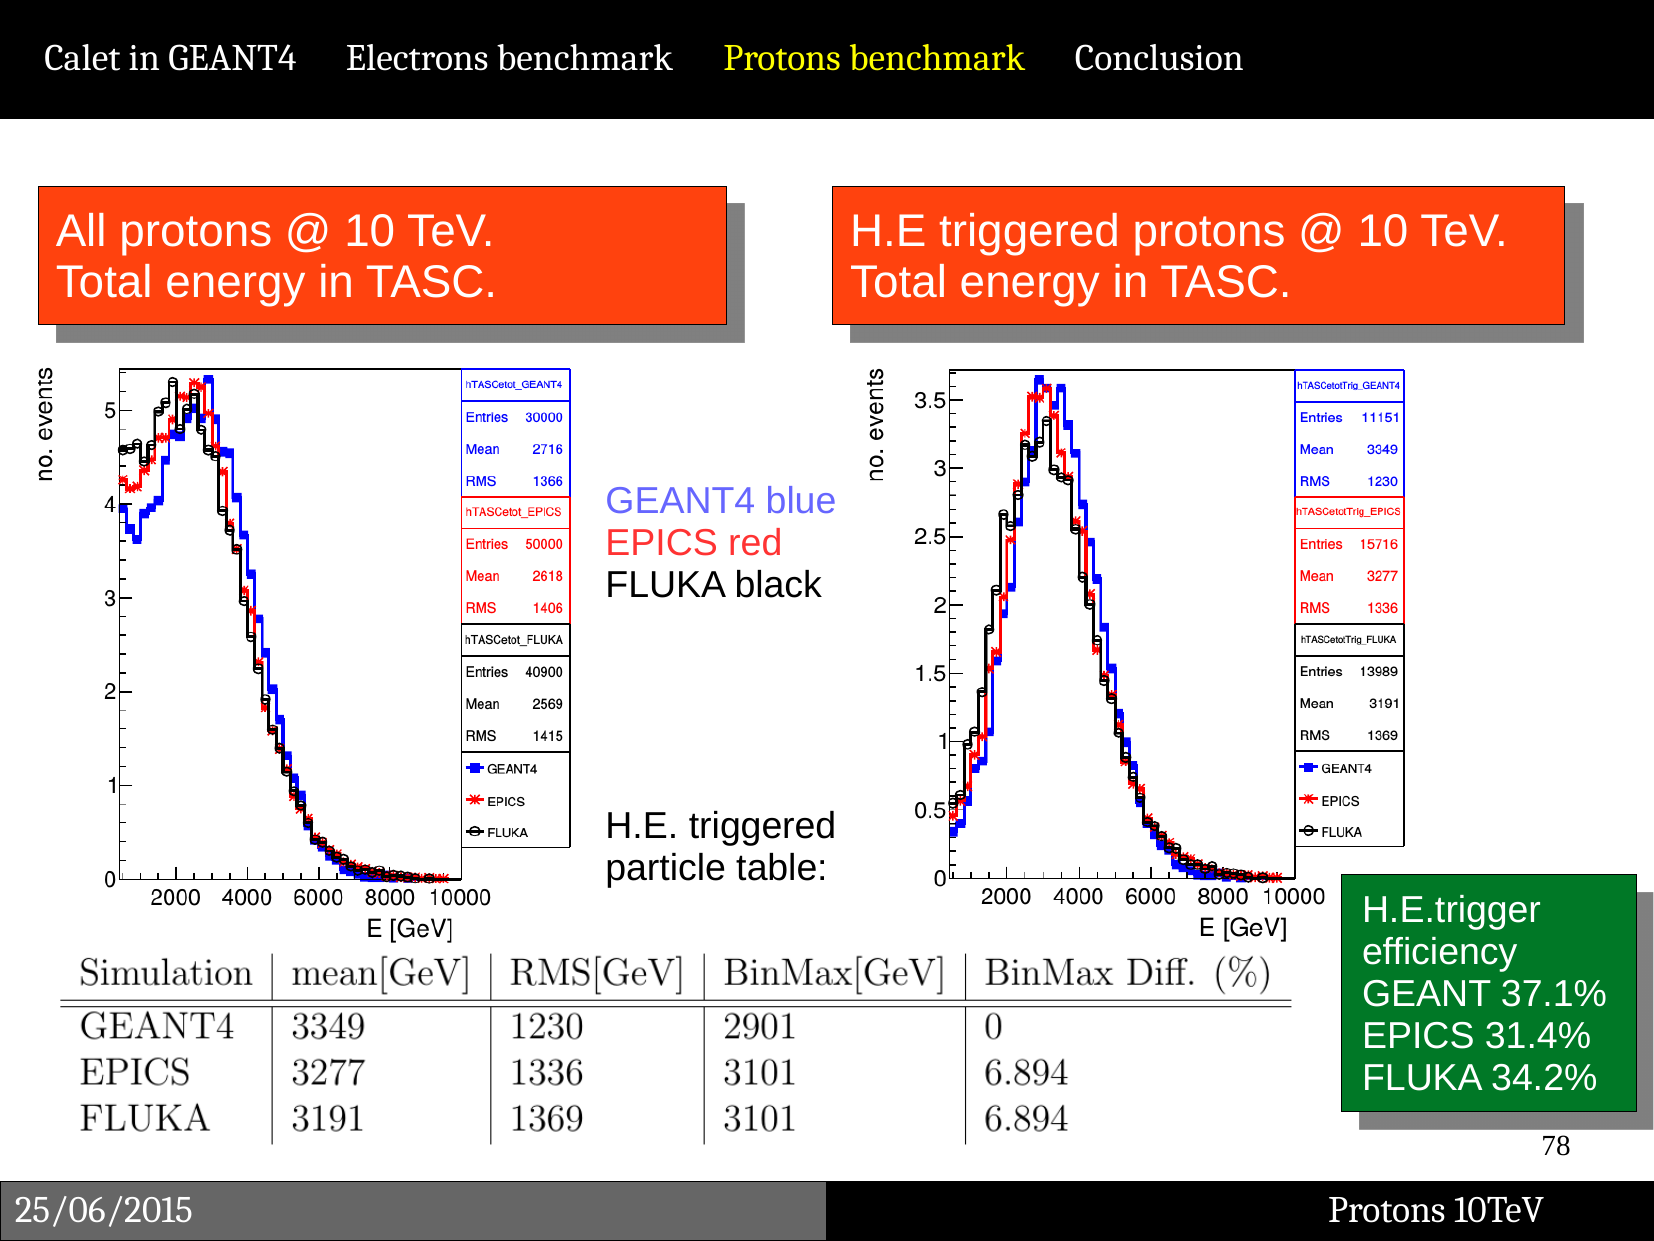

Calet in GEANT4 Electrons benchmark Protons benchmark Conclusion
All protons @ 10 TeV.
Total energy in TASC.
H.E triggered protons @ 10 TeV.
Total energy in TASC.
GEANT4 blue
EPICS red
FLUKA black
H.E. triggered
particle table:
H.E.trigger efficiency
GEANT 37.1% EPICS 31.4%
FLUKA 34.2%
78
25/06/2015
Protons 10TeV